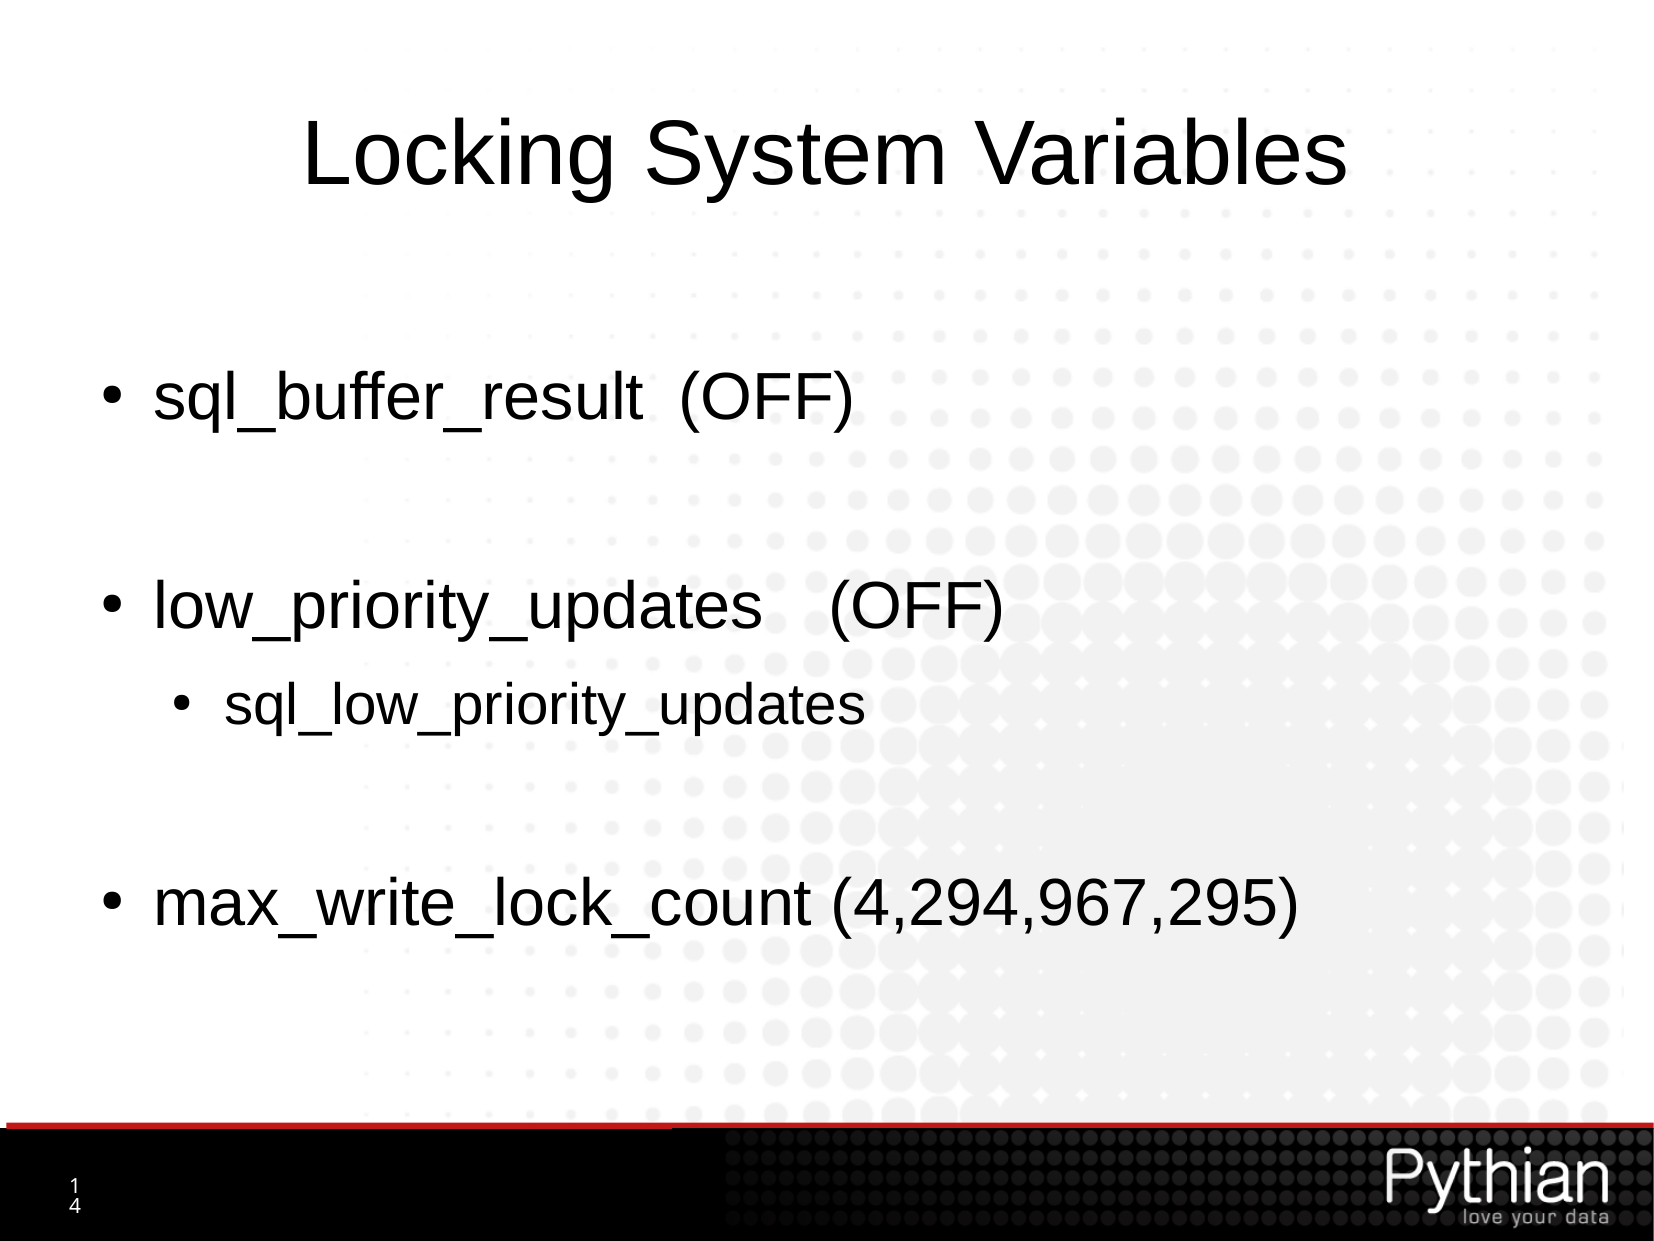

# Locking System Variables
sql_buffer_result	(OFF)
low_priority_updates	(OFF)
sql_low_priority_updates
max_write_lock_count (4,294,967,295)